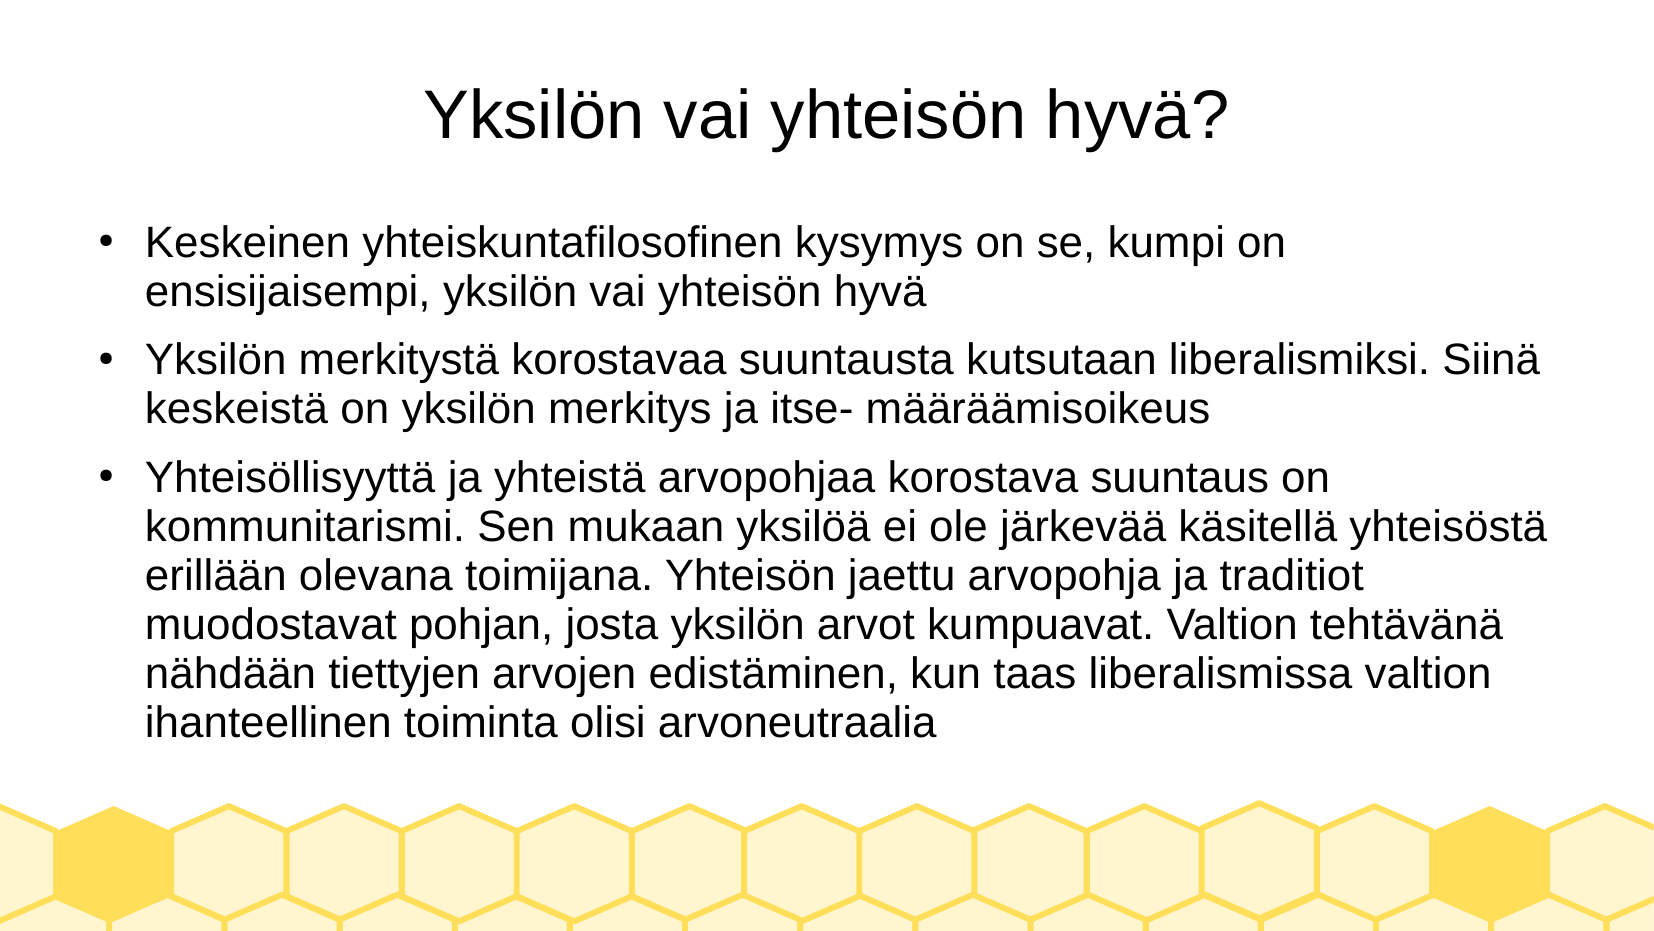

# Yksilön vai yhteisön hyvä?
Keskeinen yhteiskuntafilosofinen kysymys on se, kumpi on ensisijaisempi, yksilön vai yhteisön hyvä
Yksilön merkitystä korostavaa suuntausta kutsutaan liberalismiksi. Siinä keskeistä on yksilön merkitys ja itse- määräämisoikeus
Yhteisöllisyyttä ja yhteistä arvopohjaa korostava suuntaus on kommunitarismi. Sen mukaan yksilöä ei ole järkevää käsitellä yhteisöstä erillään olevana toimijana. Yhteisön jaettu arvopohja ja traditiot muodostavat pohjan, josta yksilön arvot kumpuavat. Valtion tehtävänä nähdään tiettyjen arvojen edistäminen, kun taas liberalismissa valtion ihanteellinen toiminta olisi arvoneutraalia